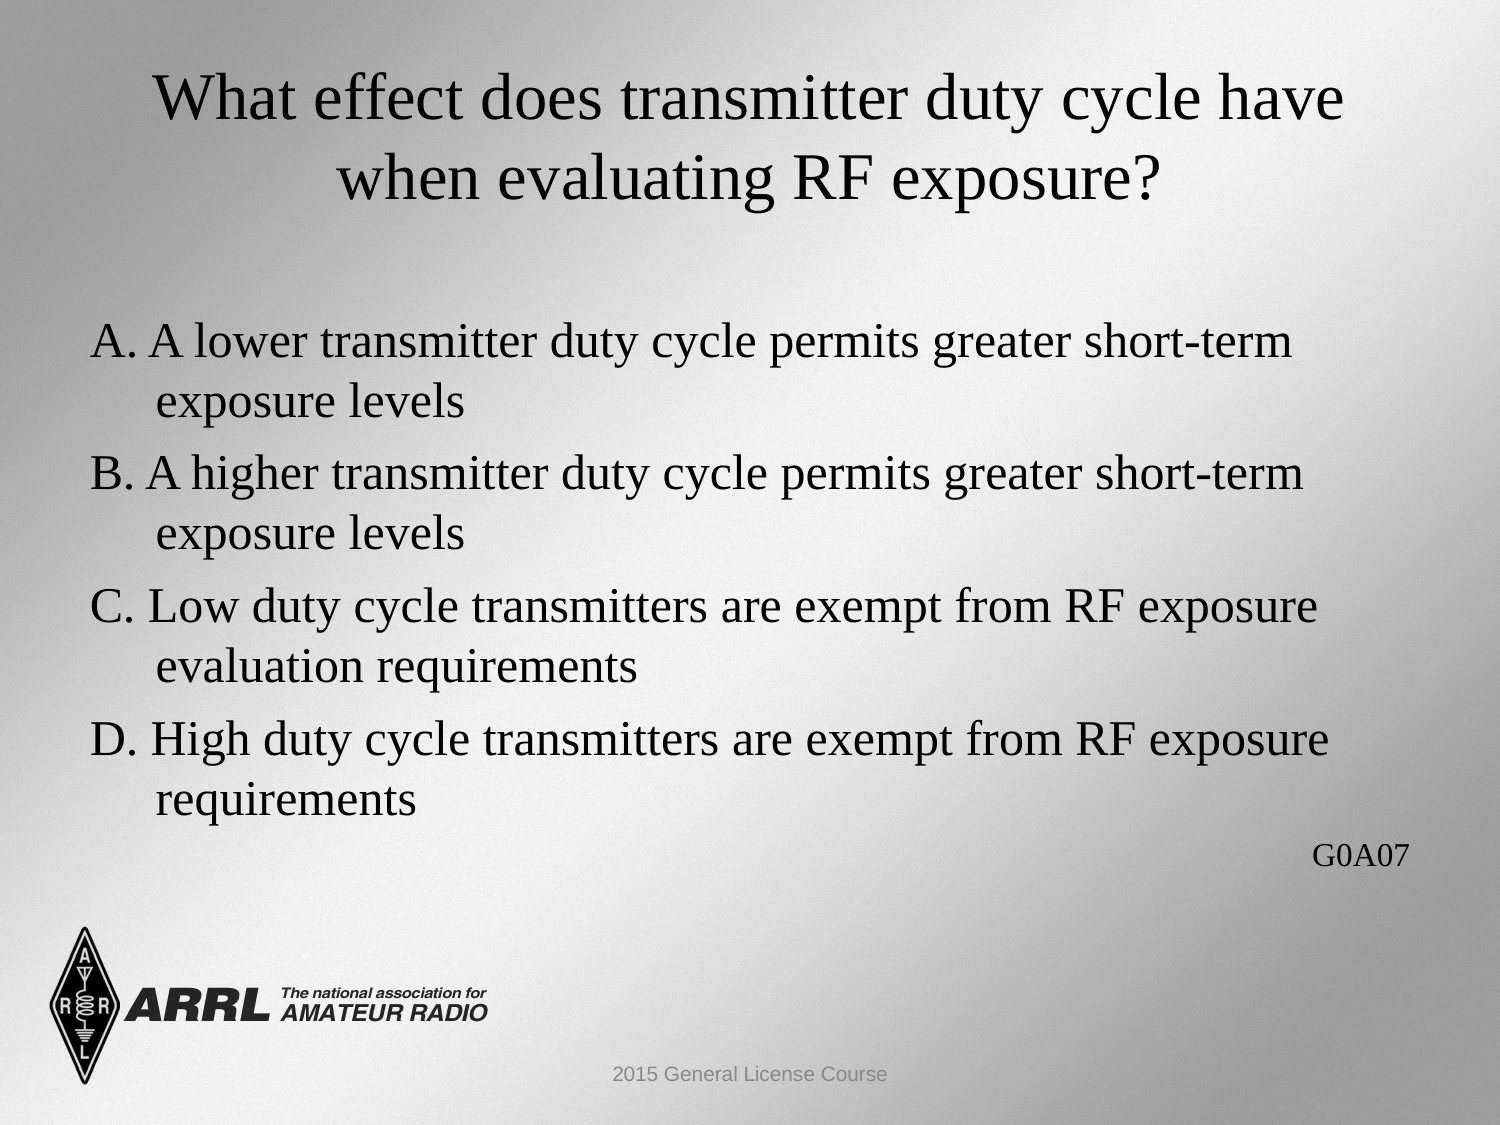

# What effect does transmitter duty cycle have when evaluating RF exposure?
A. A lower transmitter duty cycle permits greater short-term exposure levels
B. A higher transmitter duty cycle permits greater short-term exposure levels
C. Low duty cycle transmitters are exempt from RF exposure evaluation requirements
D. High duty cycle transmitters are exempt from RF exposure requirements
G0A07
2015 General License Course